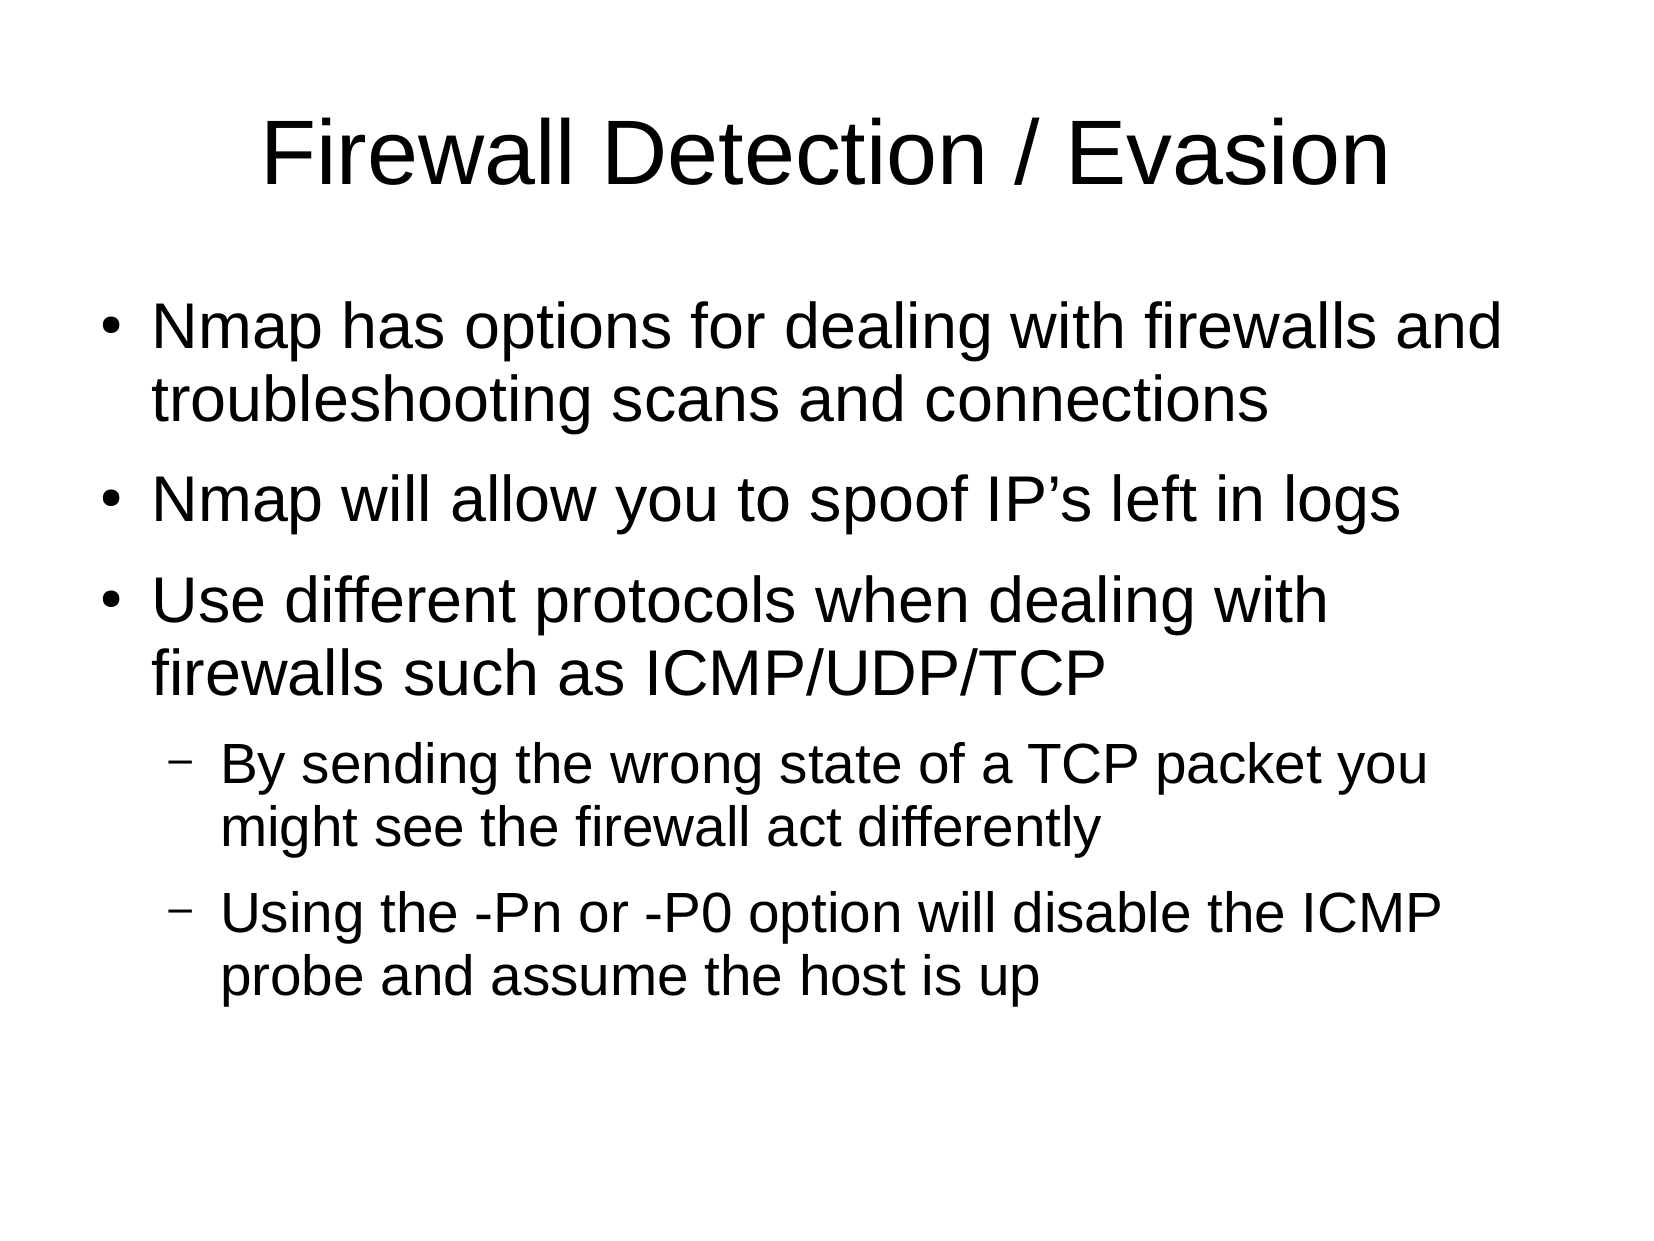

# Firewall Detection / Evasion
Nmap has options for dealing with firewalls and troubleshooting scans and connections
Nmap will allow you to spoof IP’s left in logs
Use different protocols when dealing with firewalls such as ICMP/UDP/TCP
By sending the wrong state of a TCP packet you might see the firewall act differently
Using the -Pn or -P0 option will disable the ICMP probe and assume the host is up